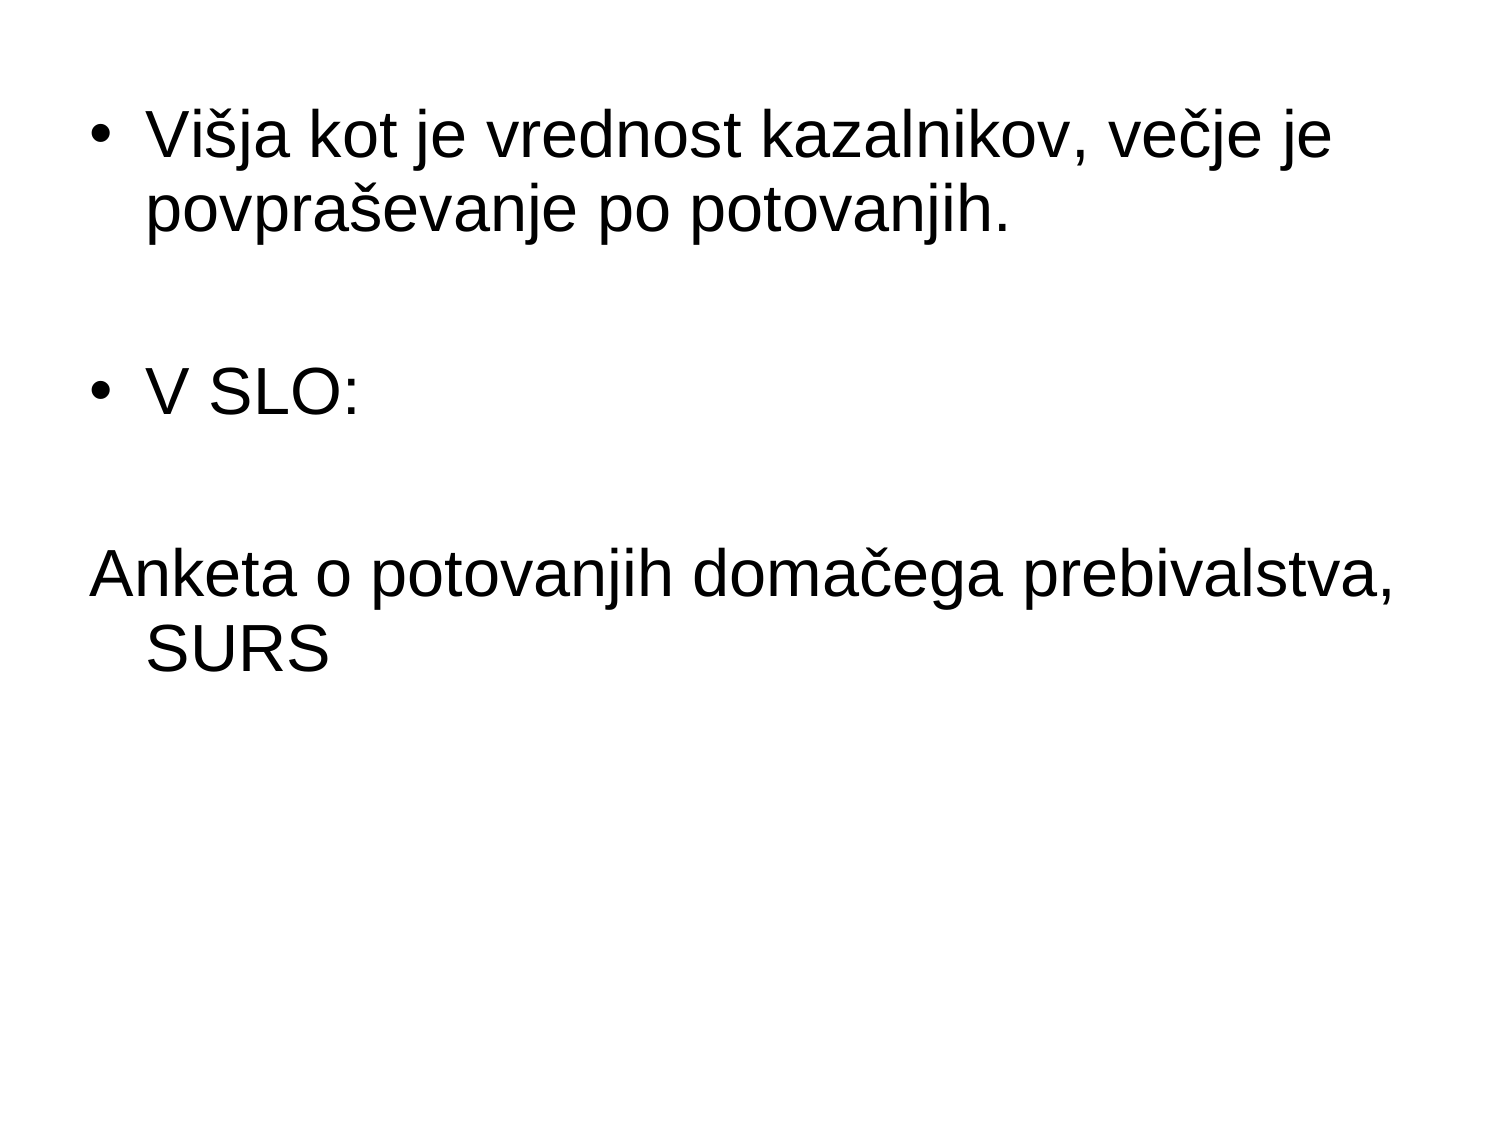

# Višja kot je vrednost kazalnikov, večje je povpraševanje po potovanjih.
V SLO:
Anketa o potovanjih domačega prebivalstva, SURS